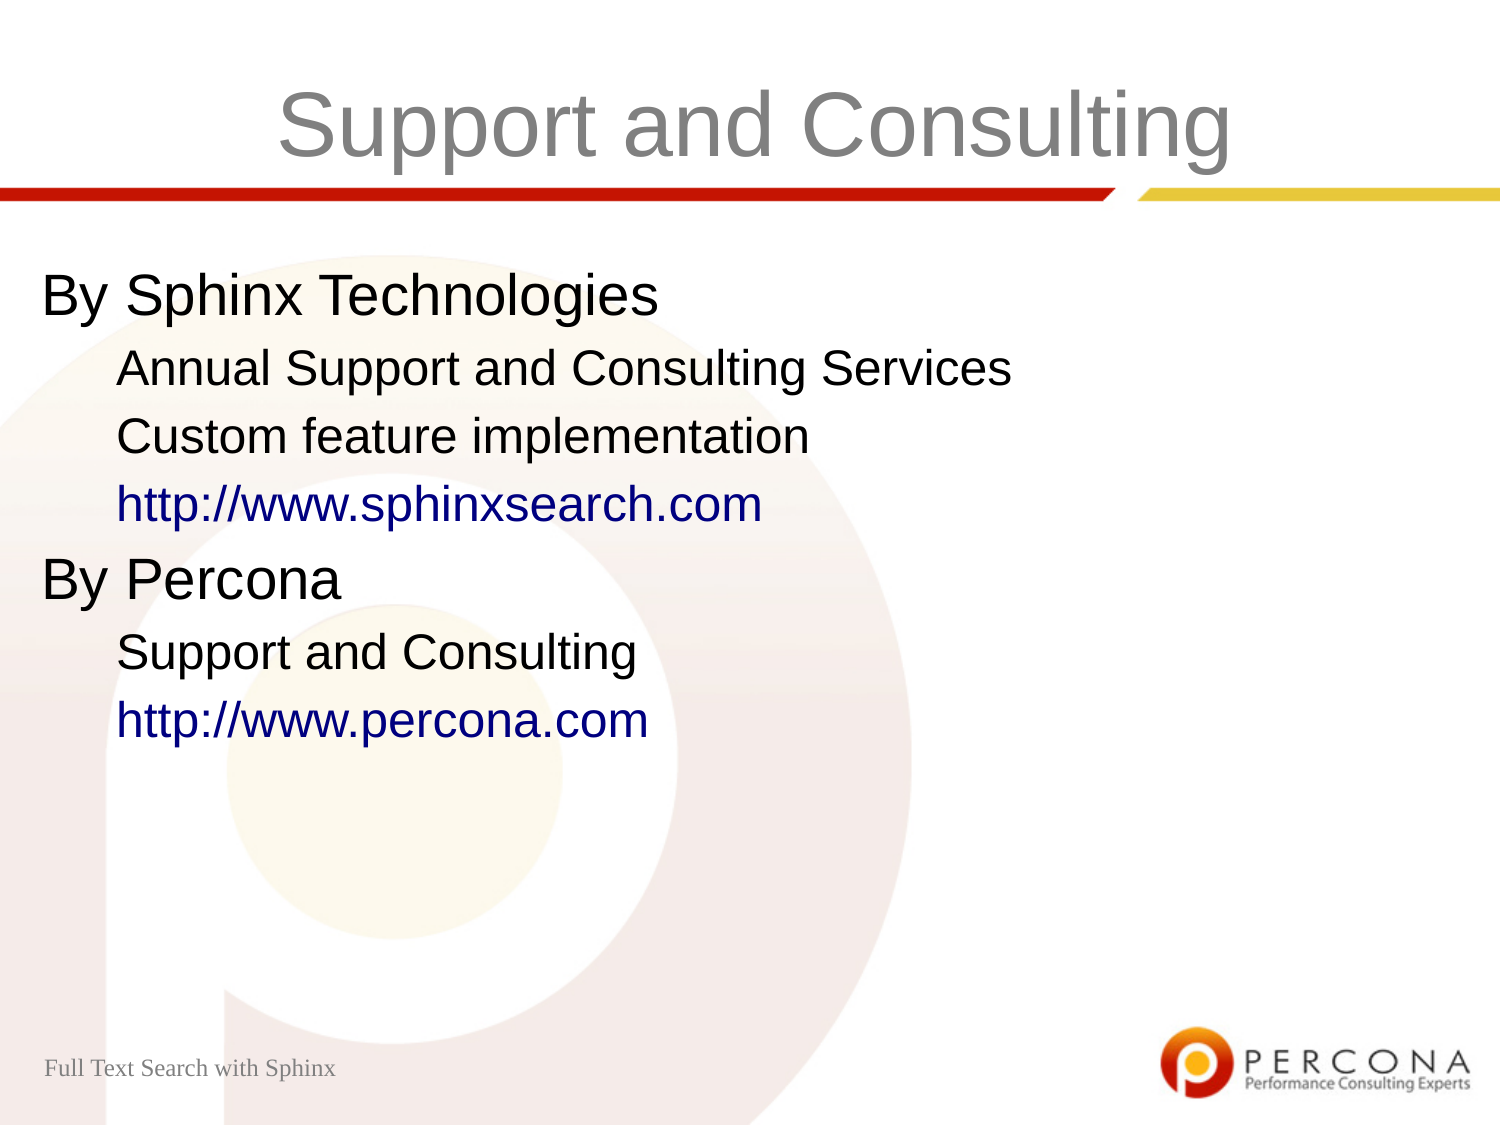

# Support and Consulting
By Sphinx Technologies
Annual Support and Consulting Services
Custom feature implementation
http://www.sphinxsearch.com
By Percona
Support and Consulting
http://www.percona.com